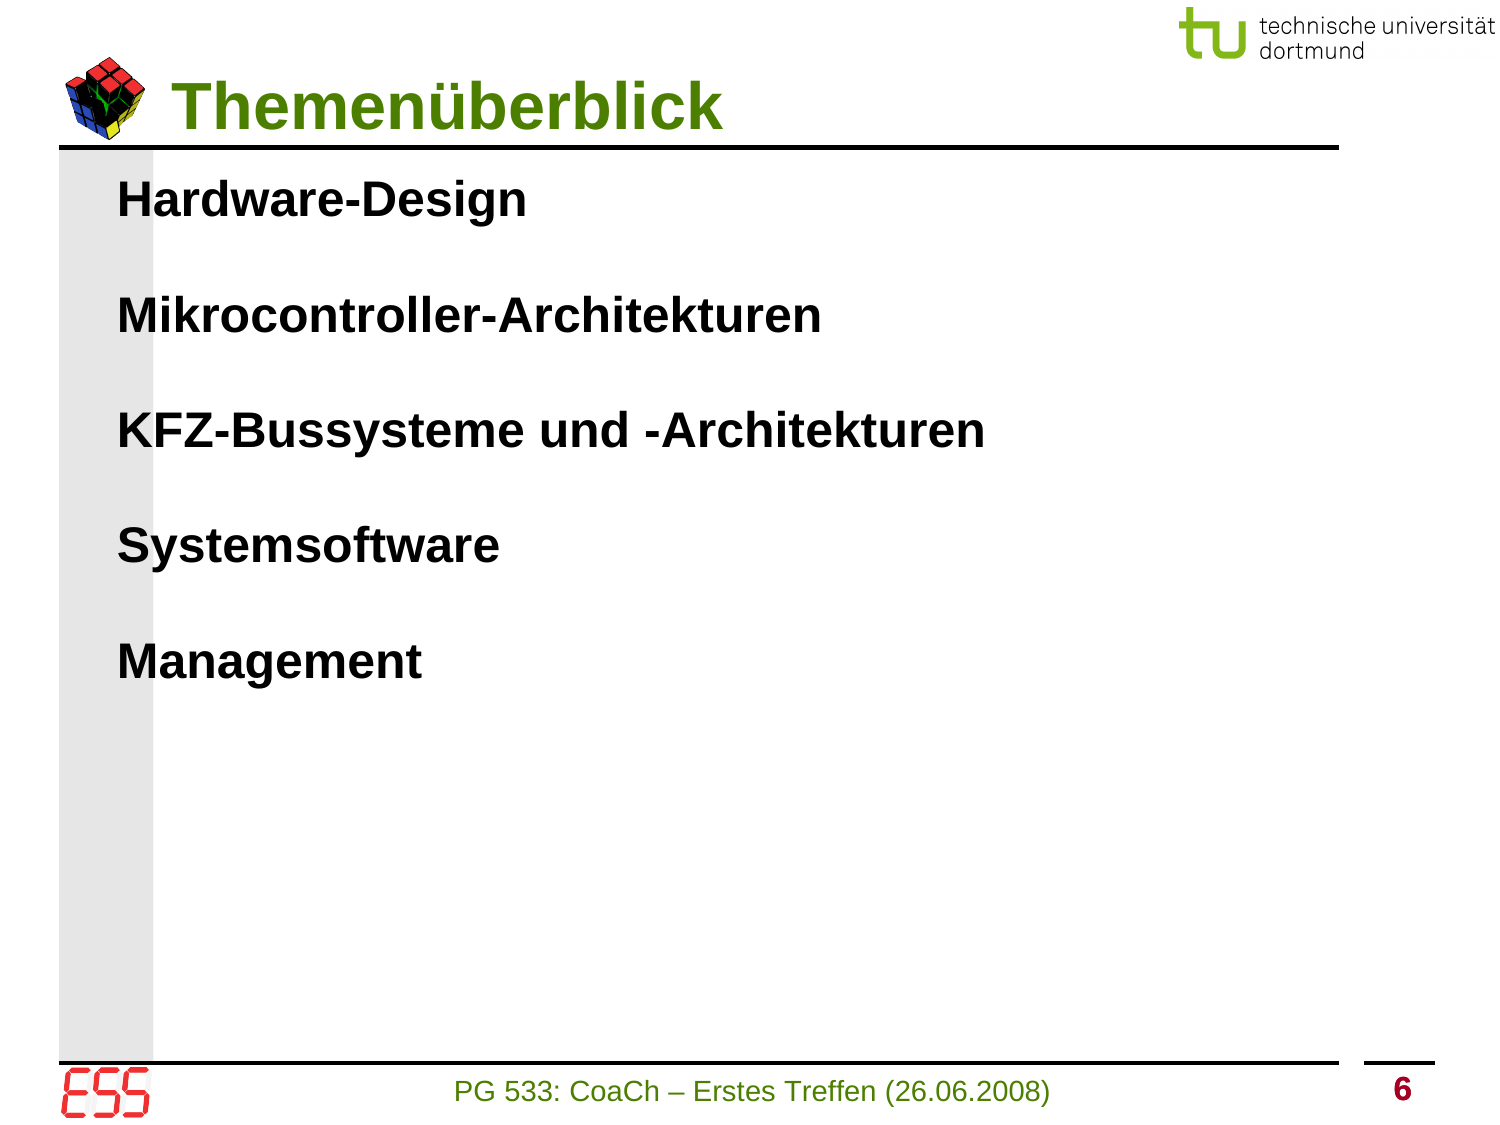

# Themenüberblick
Hardware-Design
Mikrocontroller-Architekturen
KFZ-Bussysteme und -Architekturen
Systemsoftware
Management